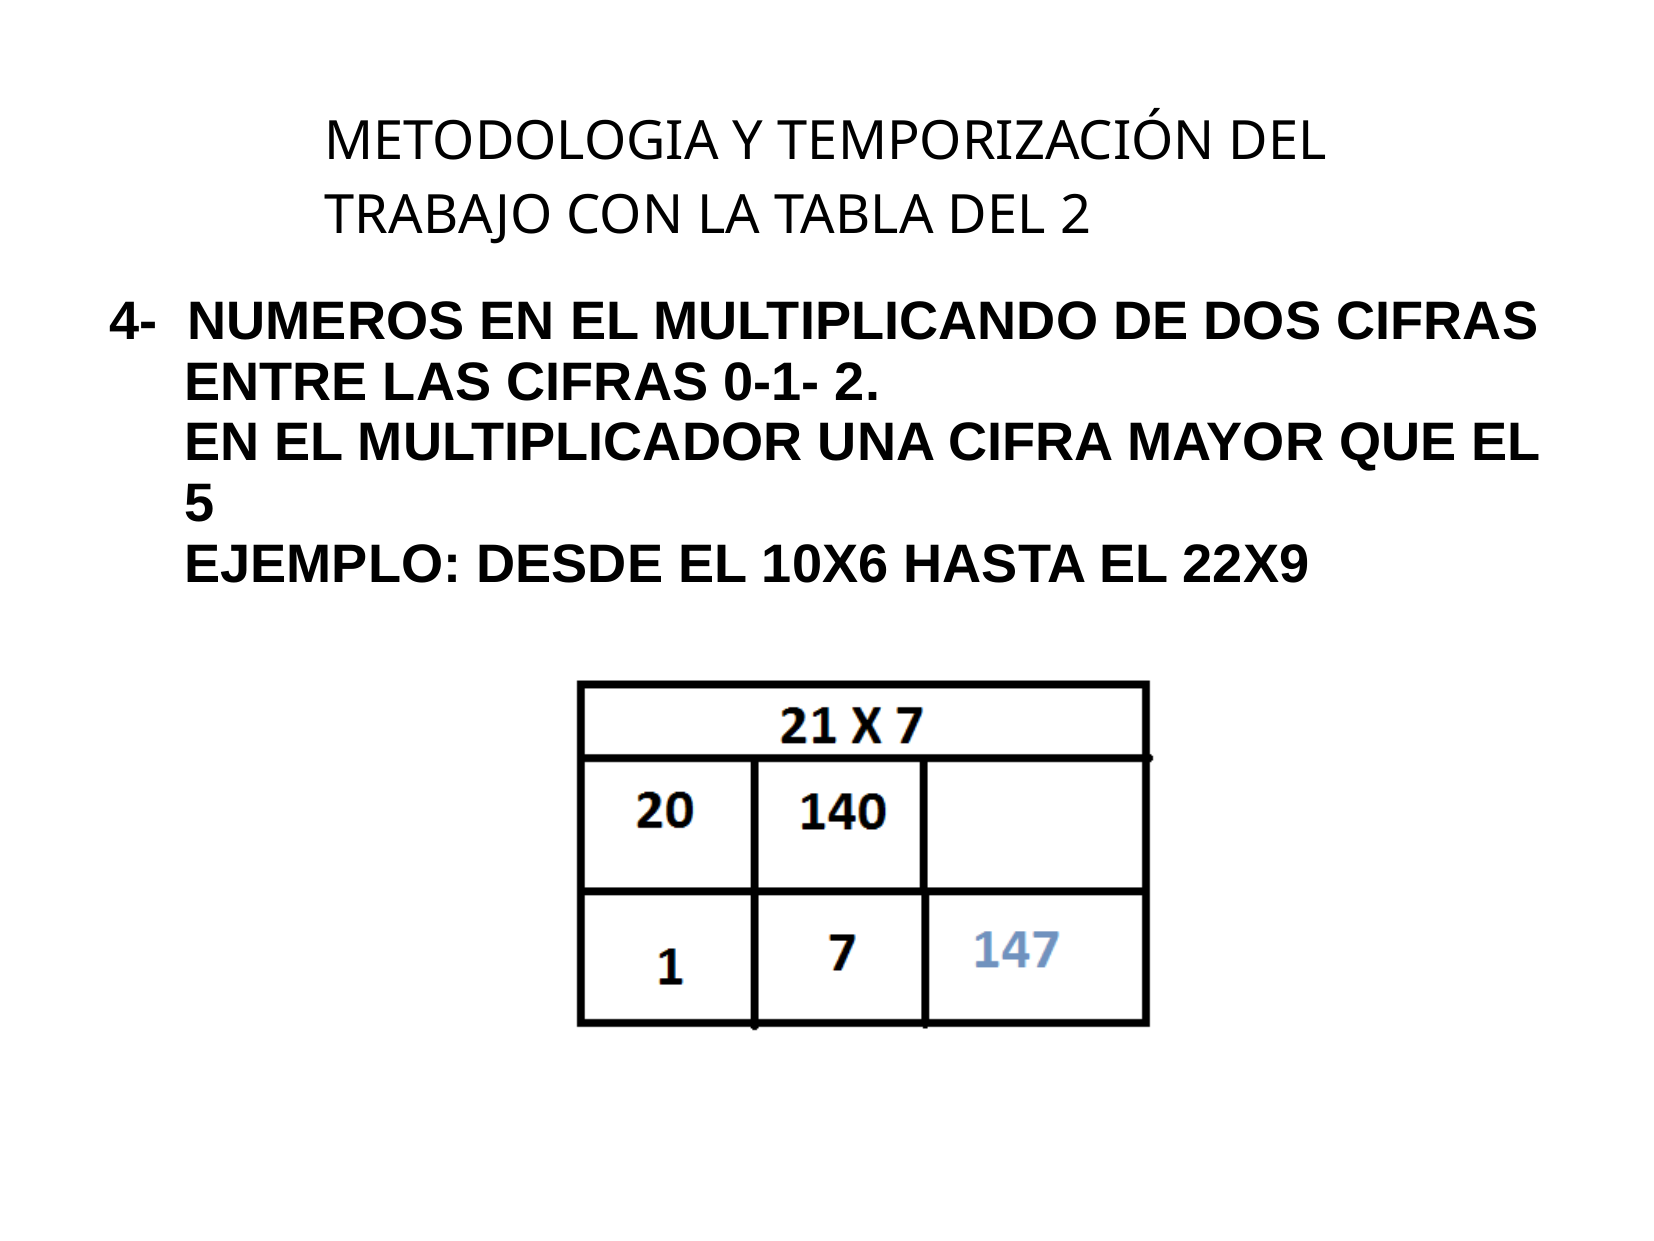

METODOLOGIA Y TEMPORIZACIÓN DEL TRABAJO CON LA TABLA DEL 2
4- NUMEROS EN EL MULTIPLICANDO DE DOS CIFRAS
 ENTRE LAS CIFRAS 0-1- 2.
 EN EL MULTIPLICADOR UNA CIFRA MAYOR QUE EL 5
 EJEMPLO: DESDE EL 10X6 HASTA EL 22X9